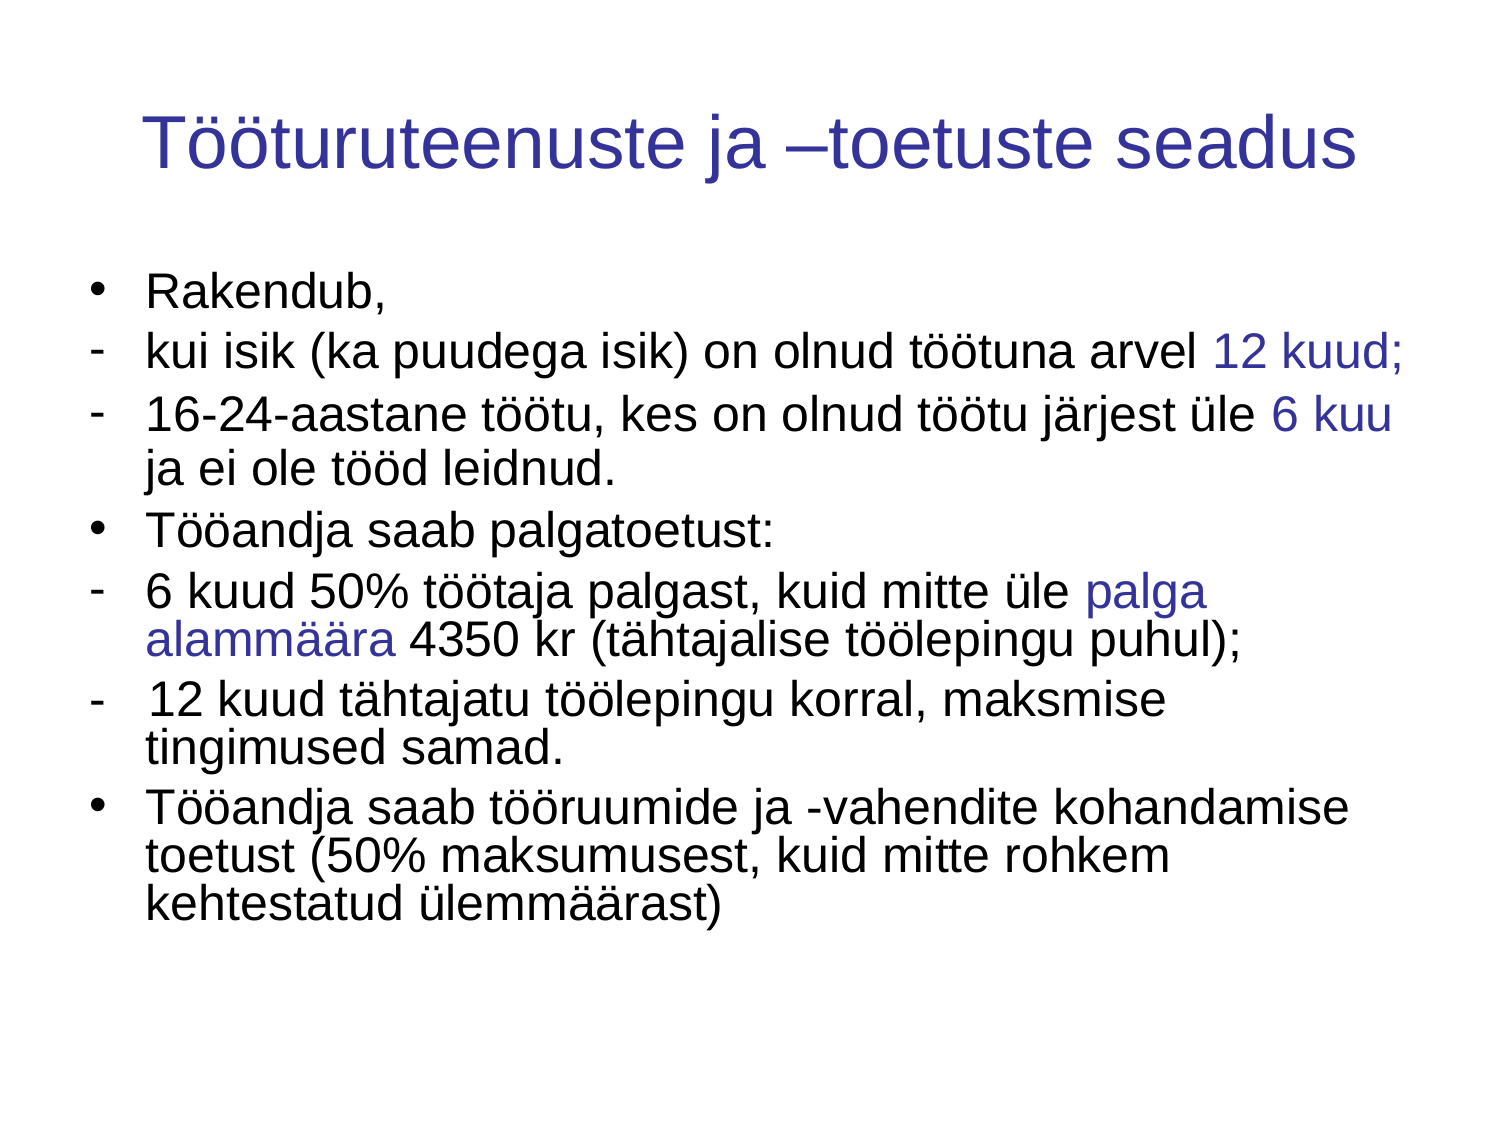

# Tööturuteenuste ja –toetuste seadus
Rakendub,
kui isik (ka puudega isik) on olnud töötuna arvel 12 kuud;
16-24-aastane töötu, kes on olnud töötu järjest üle 6 kuu ja ei ole tööd leidnud.
Tööandja saab palgatoetust:
6 kuud 50% töötaja palgast, kuid mitte üle palga alammäära 4350 kr (tähtajalise töölepingu puhul);
- 12 kuud tähtajatu töölepingu korral, maksmise tingimused samad.
Tööandja saab tööruumide ja -vahendite kohandamise toetust (50% maksumusest, kuid mitte rohkem kehtestatud ülemmäärast)